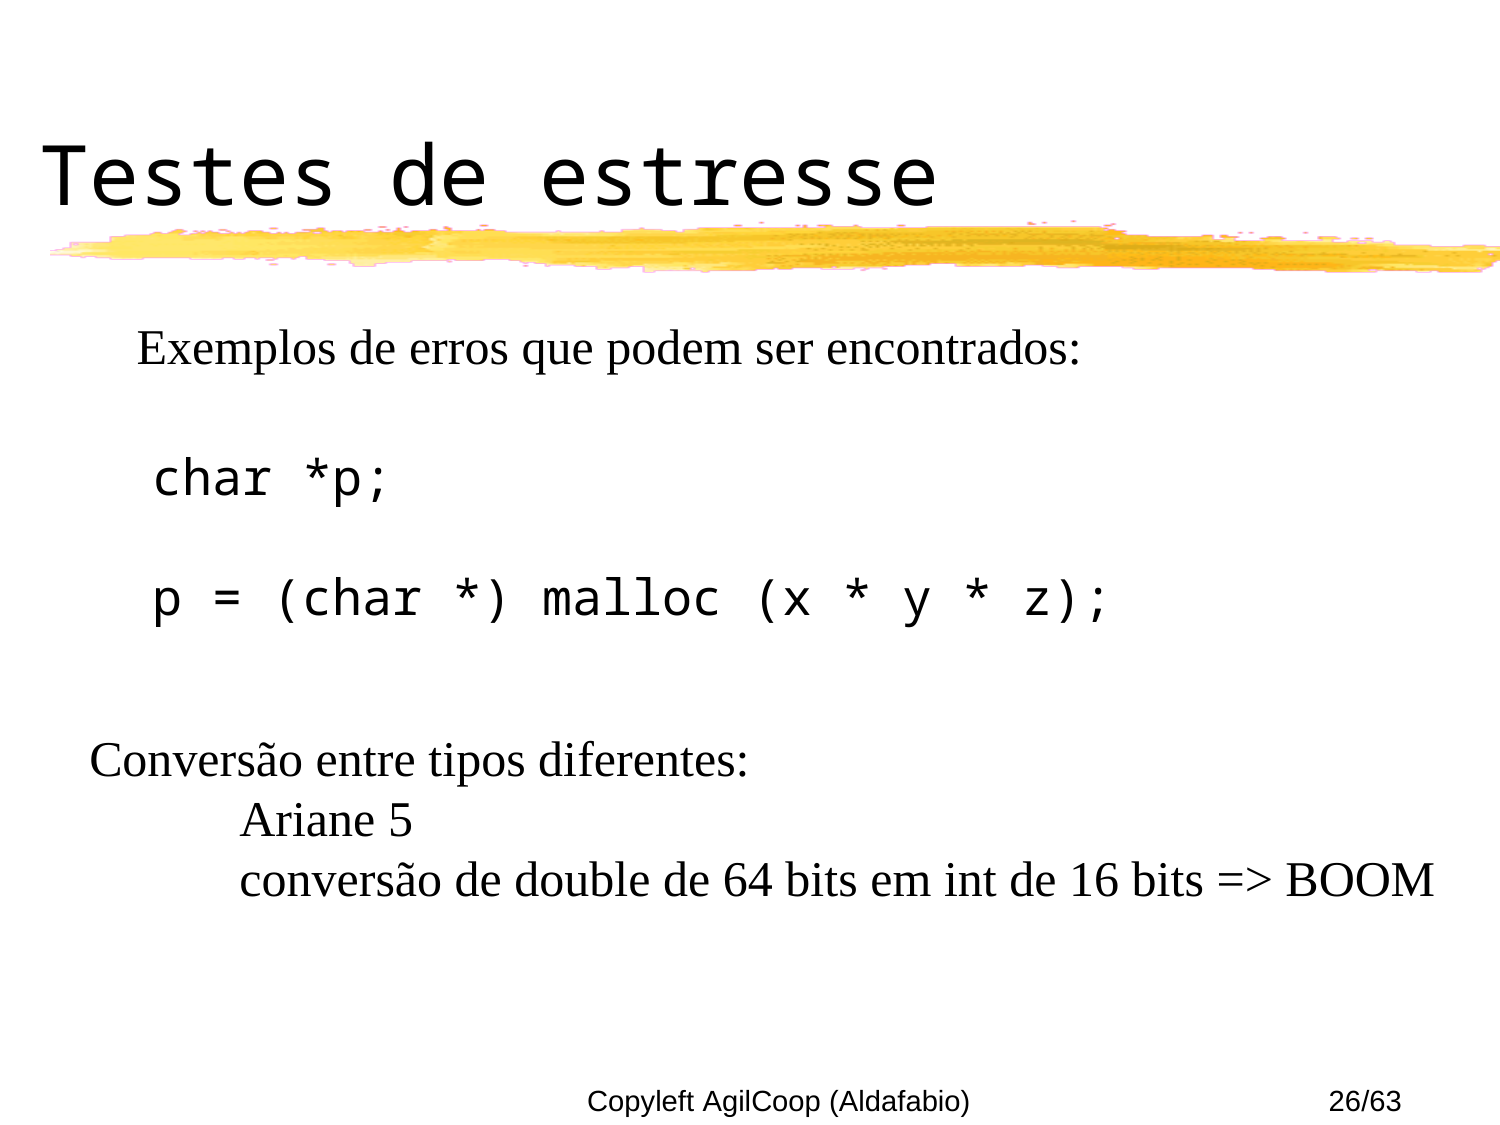

# Testes de estresse
Exemplos de erros que podem ser encontrados:
char *p;
p = (char *) malloc (x * y * z);
Conversão entre tipos diferentes:
	Ariane 5
	conversão de double de 64 bits em int de 16 bits => BOOM
26